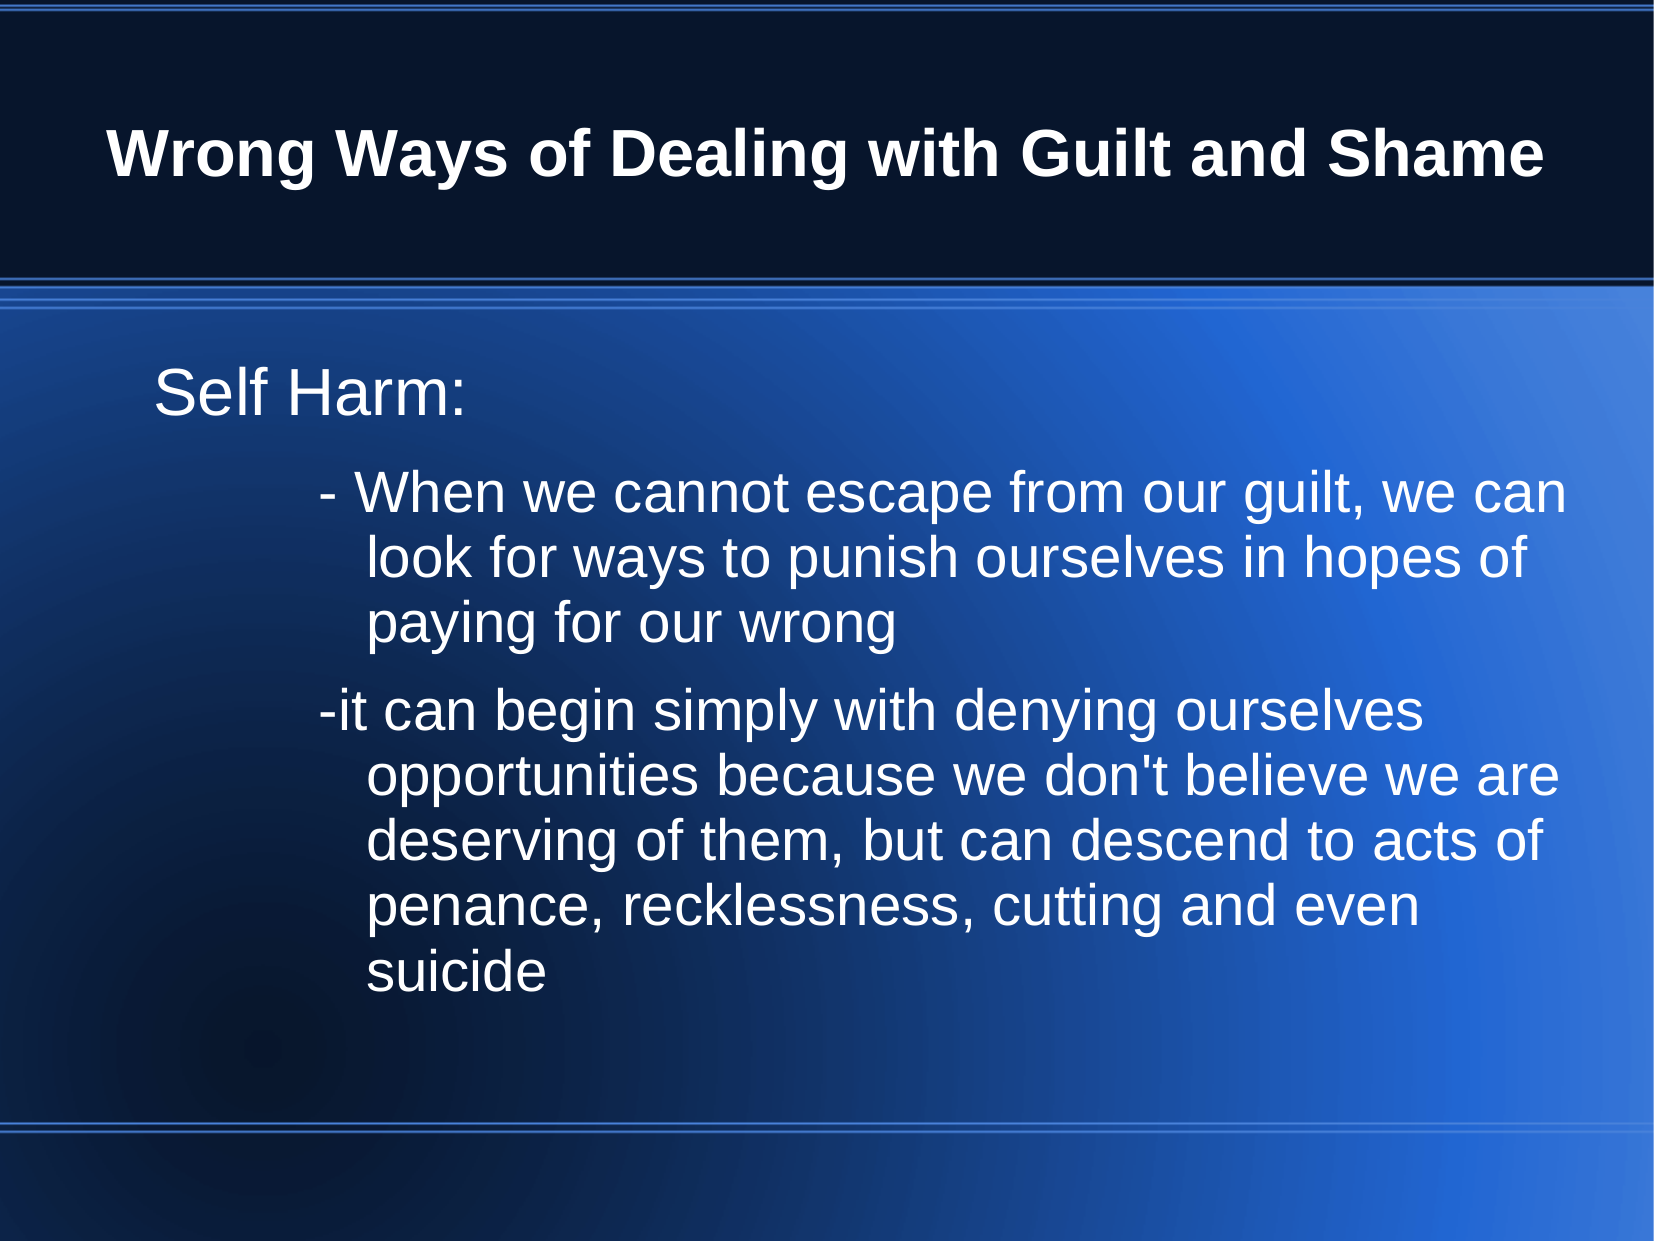

# Wrong Ways of Dealing with Guilt and Shame
Self Harm:
- When we cannot escape from our guilt, we can look for ways to punish ourselves in hopes of paying for our wrong
-it can begin simply with denying ourselves opportunities because we don't believe we are deserving of them, but can descend to acts of penance, recklessness, cutting and even suicide